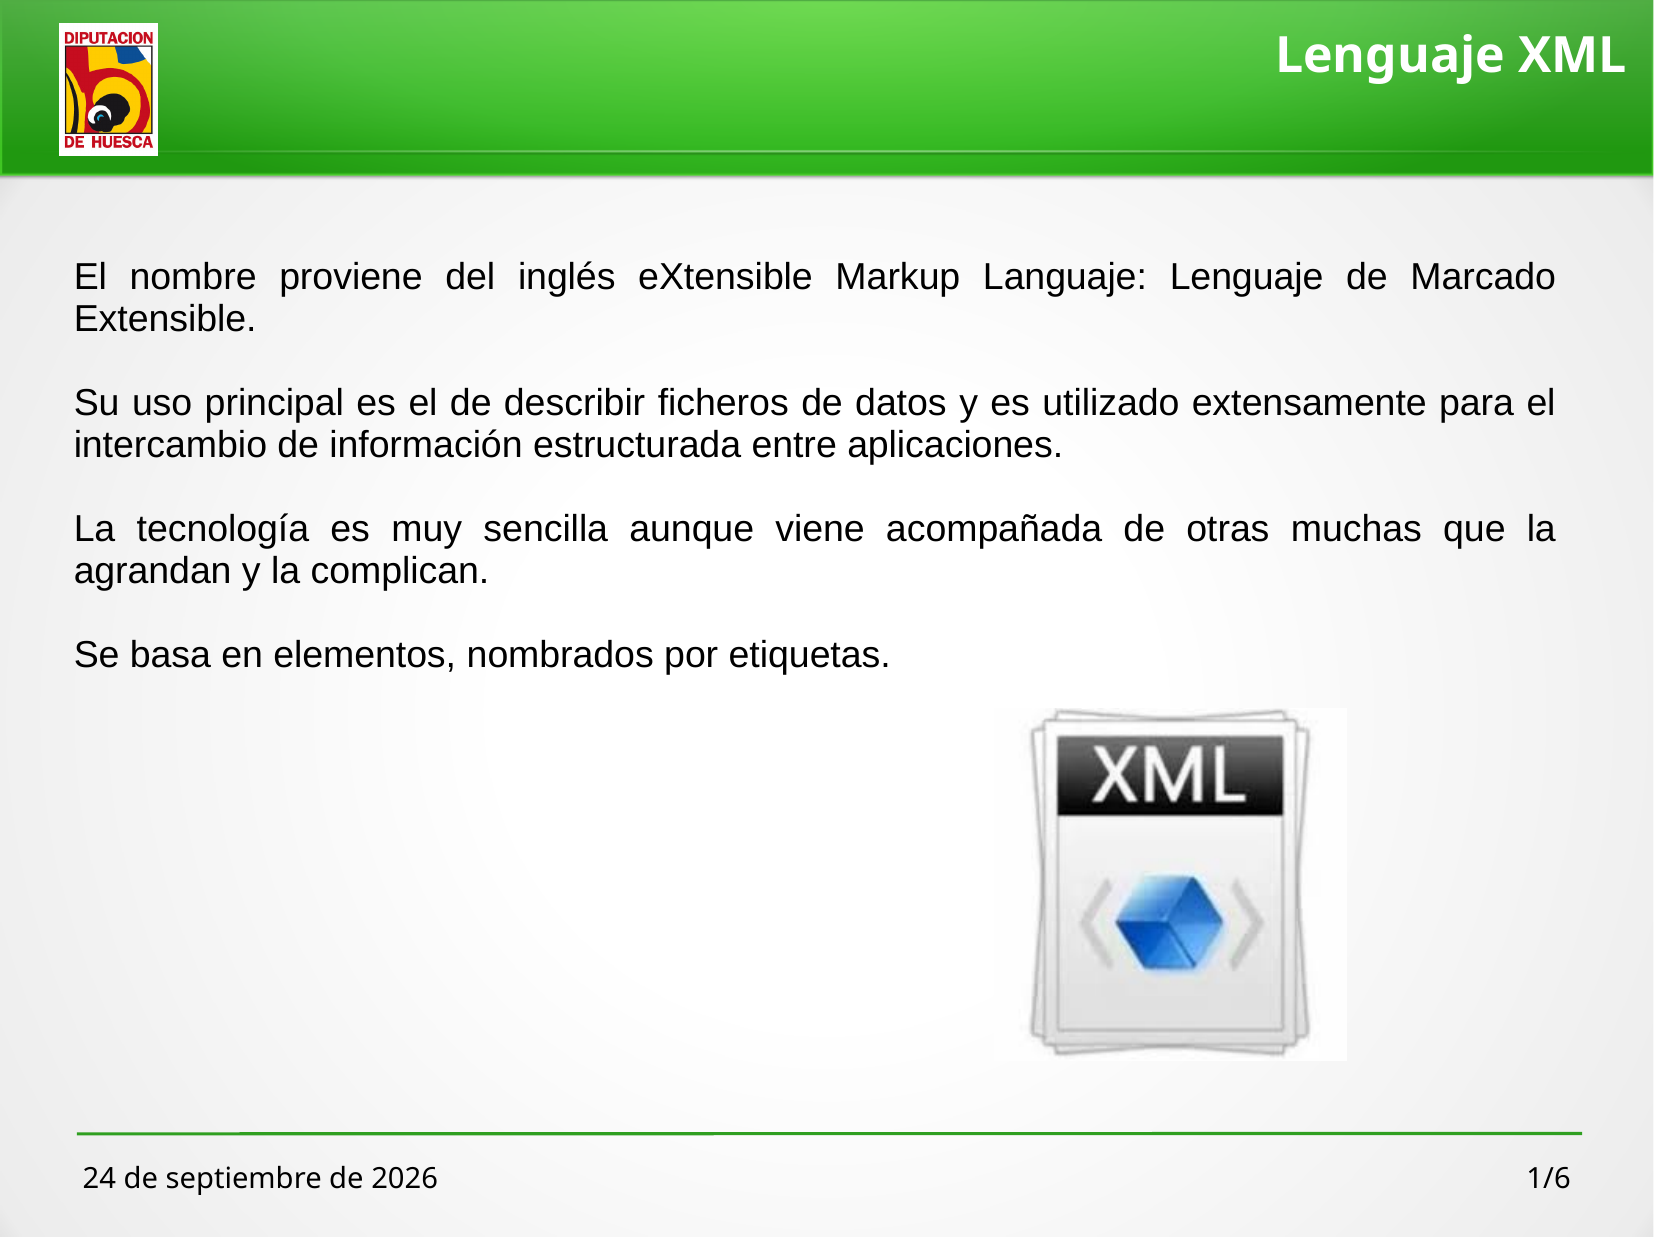

Lenguaje XML
El nombre proviene del inglés eXtensible Markup Languaje: Lenguaje de Marcado Extensible.
Su uso principal es el de describir ficheros de datos y es utilizado extensamente para el intercambio de información estructurada entre aplicaciones.
La tecnología es muy sencilla aunque viene acompañada de otras muchas que la agrandan y la complican.
Se basa en elementos, nombrados por etiquetas.
1